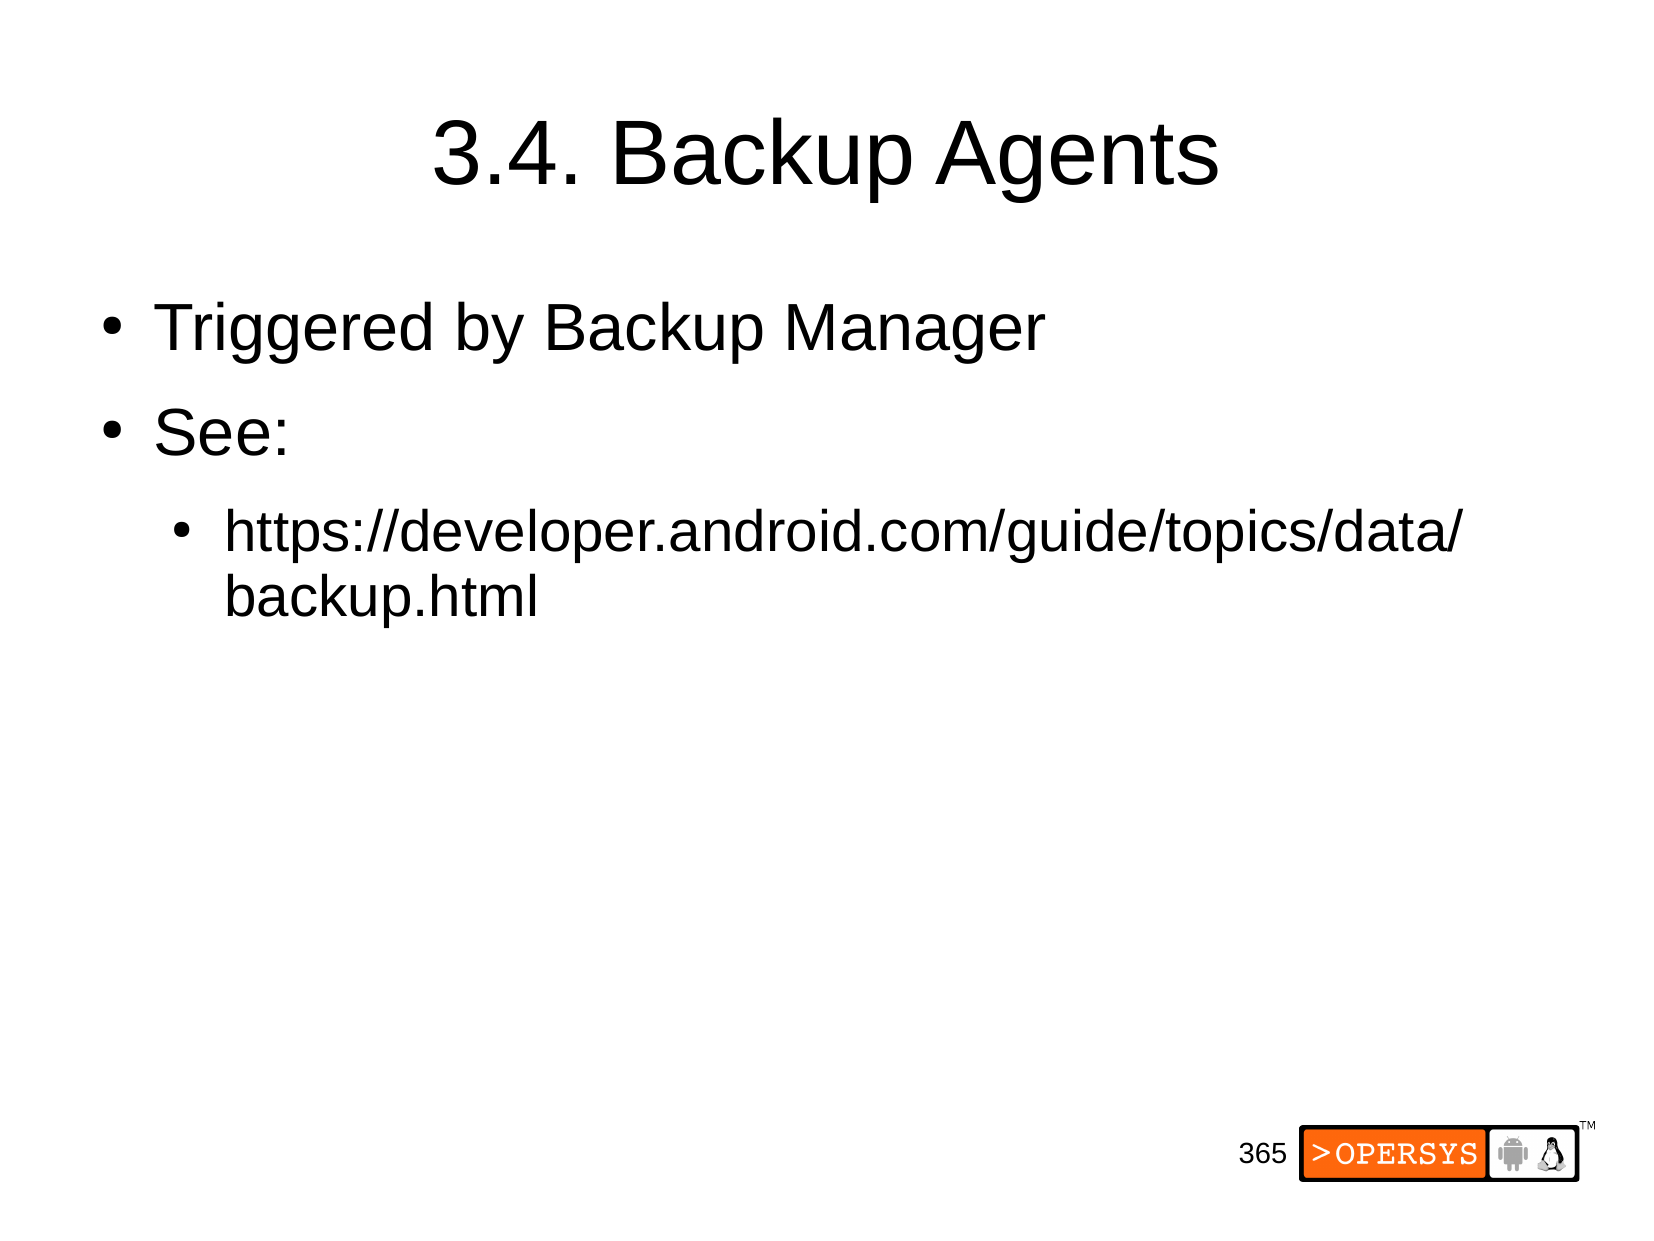

# 3.4. Backup Agents
Triggered by Backup Manager
See:
https://developer.android.com/guide/topics/data/backup.html